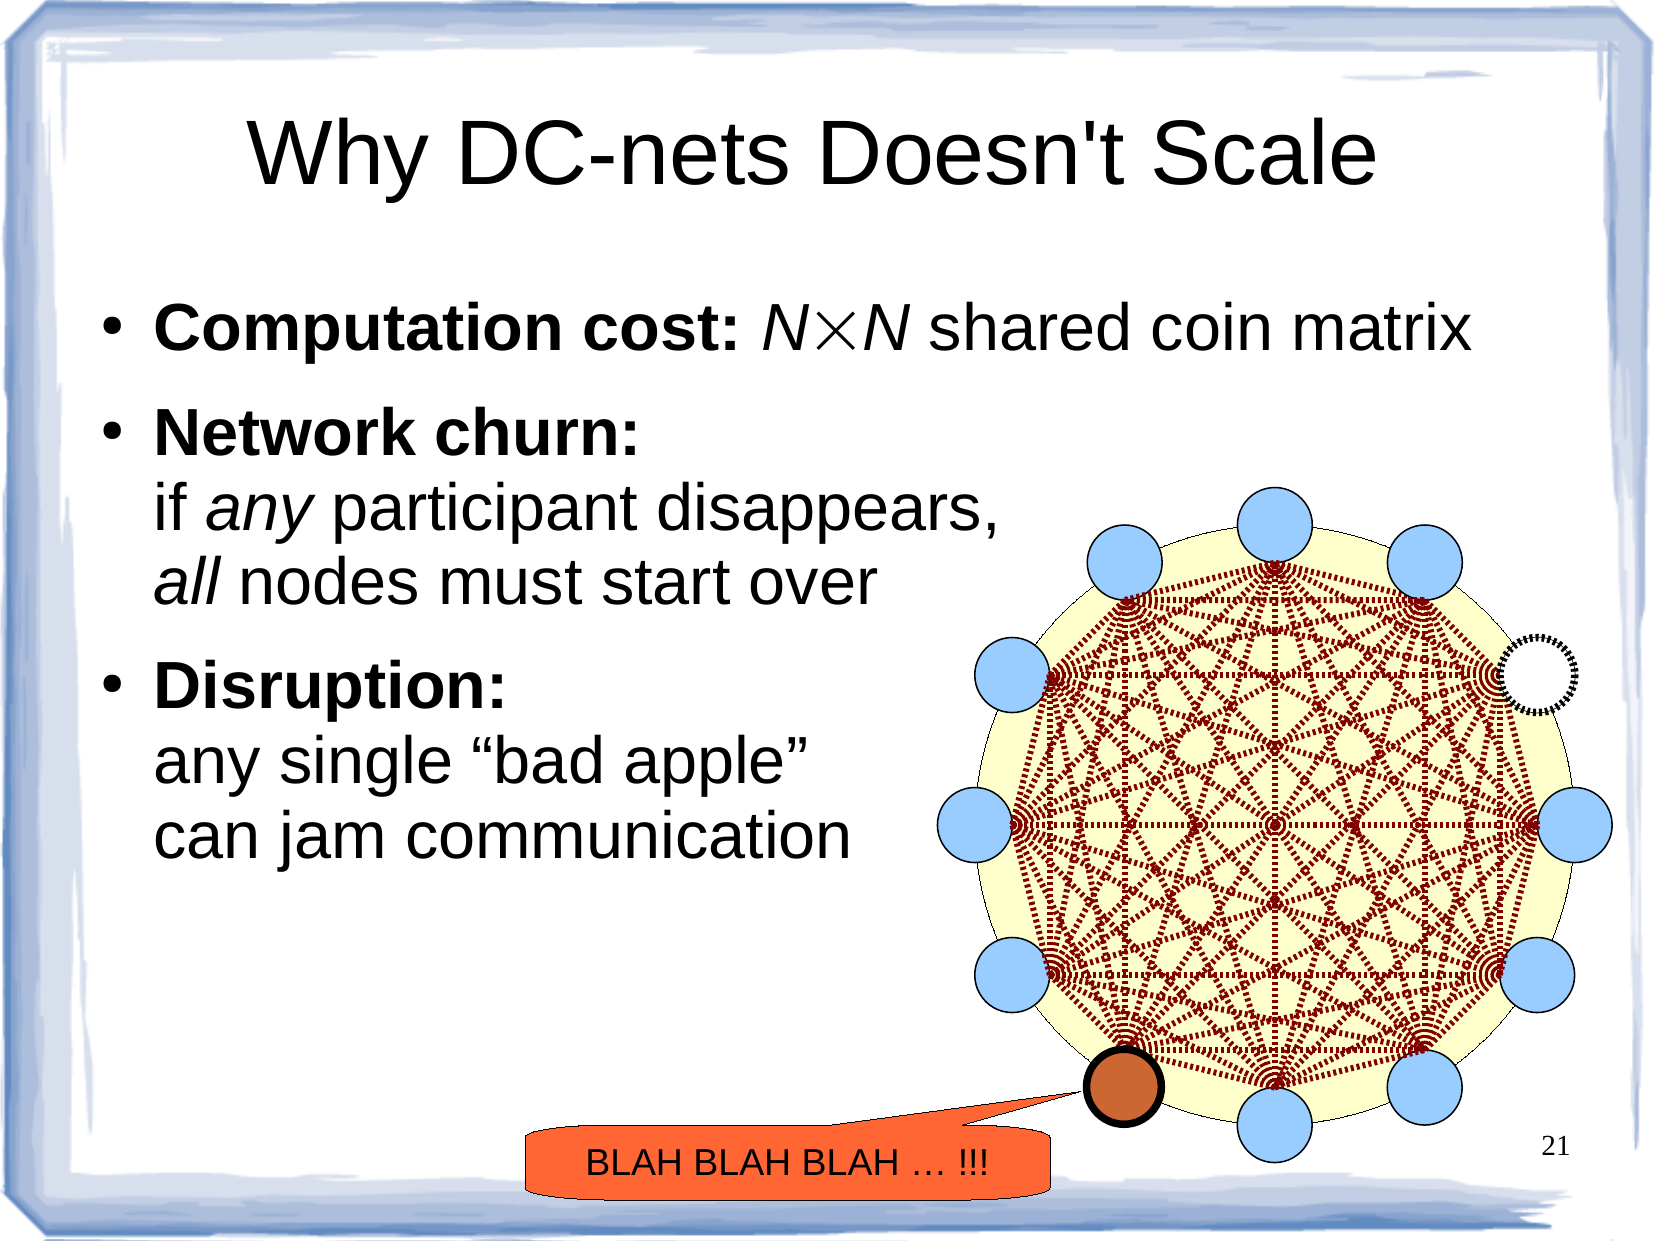

# Why DC-nets Doesn't Scale
Computation cost: N×N shared coin matrix
Network churn:
if any participant disappears,
all nodes must start over
Disruption:
any single “bad apple”
can jam communication
BLAH BLAH BLAH … !!!
21